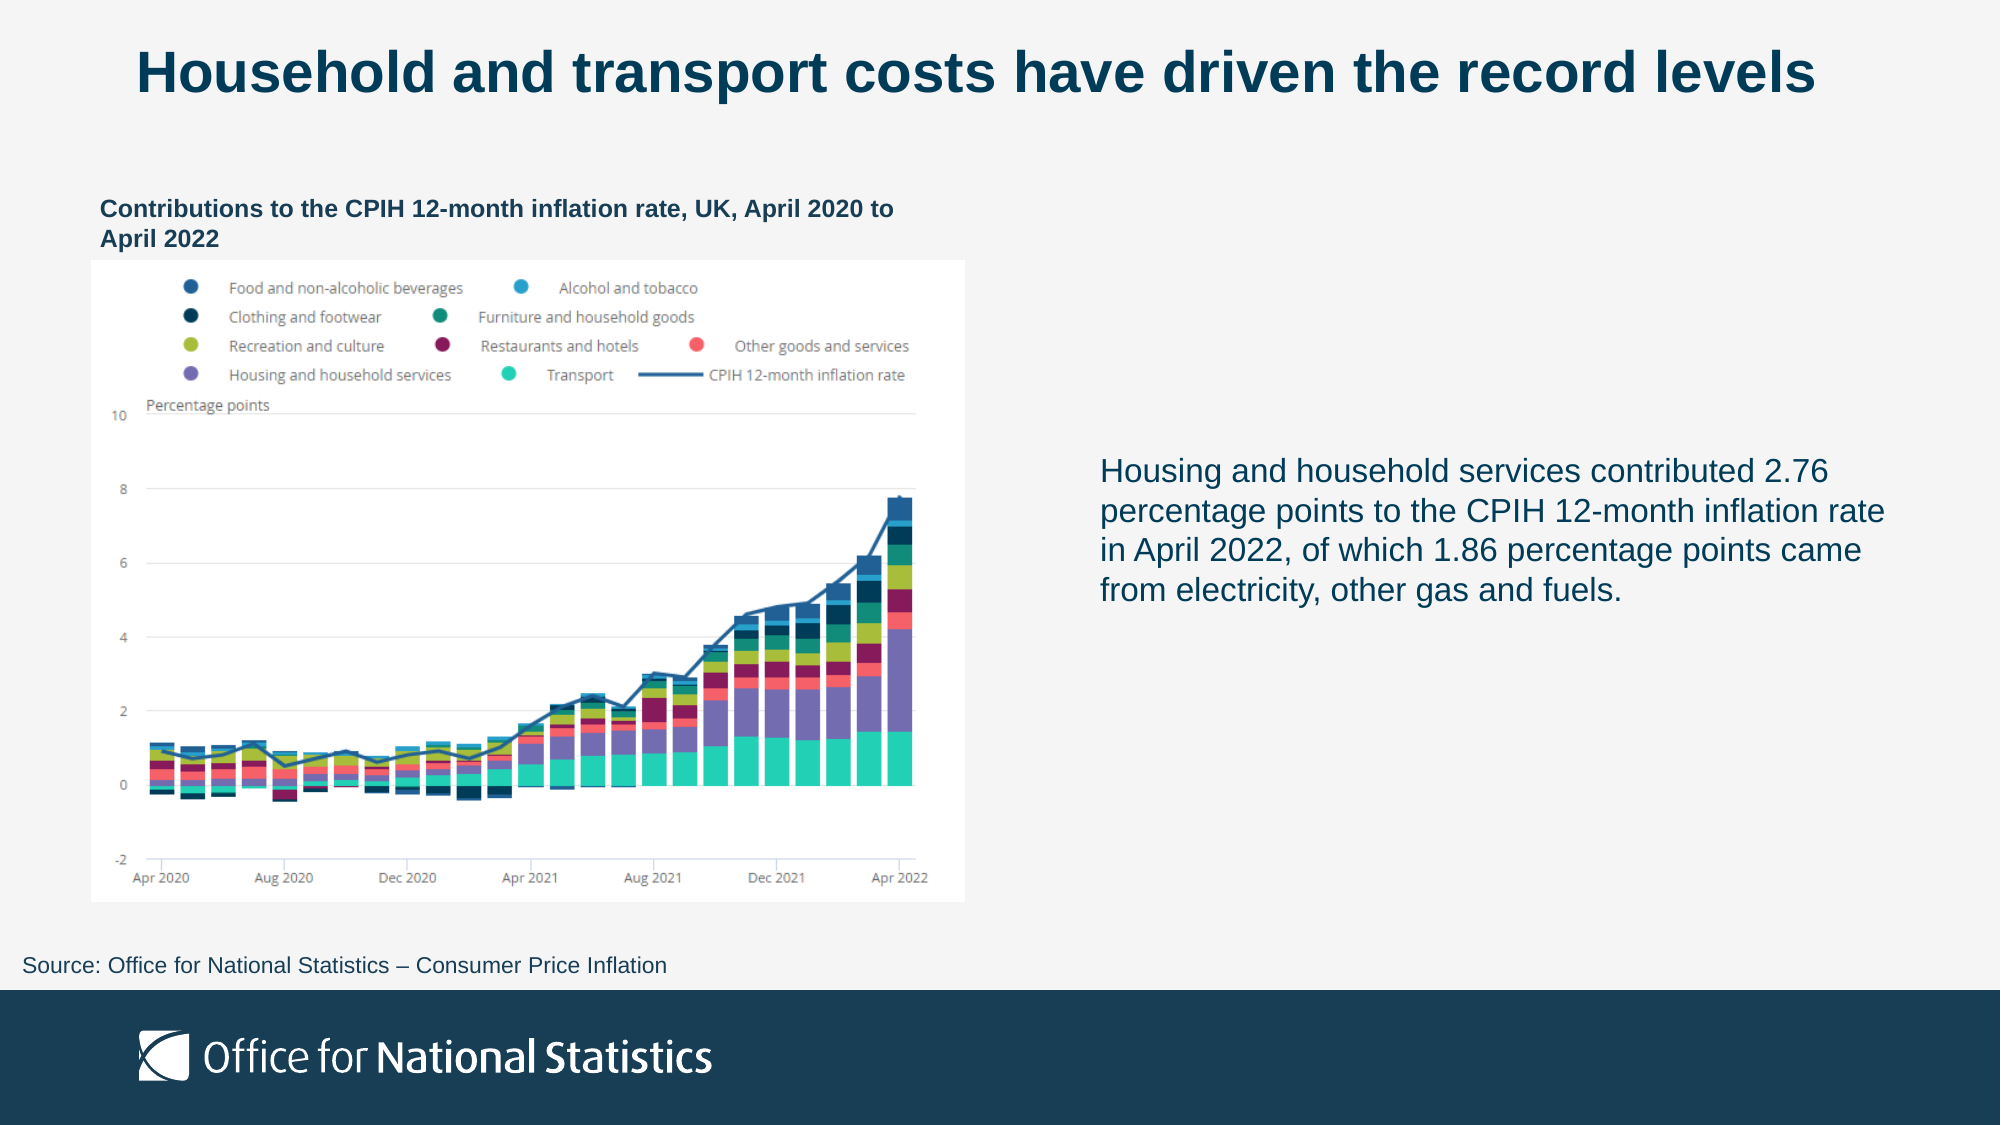

# Household and transport costs have driven the record levels
Contributions to the CPIH 12-month inflation rate, UK, April 2020 to April 2022
Housing and household services contributed 2.76 percentage points to the CPIH 12-month inflation rate in April 2022, of which 1.86 percentage points came from electricity, other gas and fuels.
Source: Office for National Statistics – Consumer Price Inflation